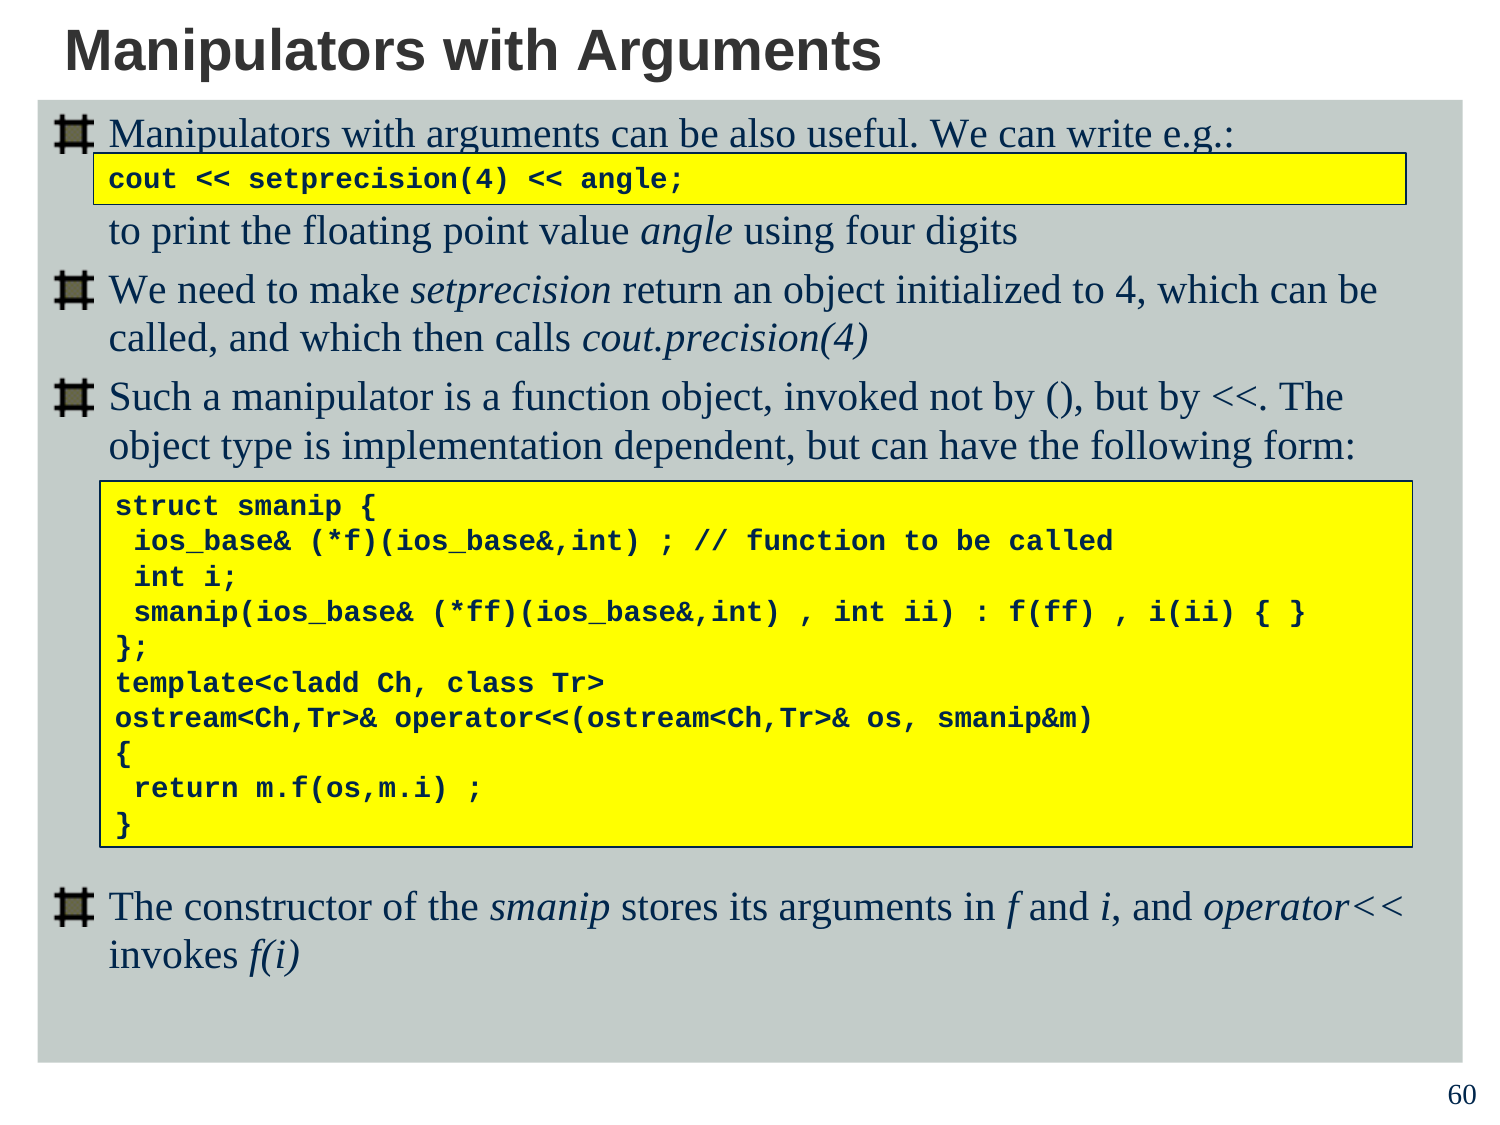

# Manipulators with Arguments
Manipulators with arguments can be also useful. We can write e.g.:
to print the floating point value angle using four digits
We need to make setprecision return an object initialized to 4, which can be called, and which then calls cout.precision(4)
Such a manipulator is a function object, invoked not by (), but by <<. The object type is implementation dependent, but can have the following form:
The constructor of the smanip stores its arguments in f and i, and operator<< invokes f(i)
cout << setprecision(4) << angle;
struct smanip {
	ios_base& (*f)(ios_base&,int) ; // function to be called
	int i;
	smanip(ios_base& (*ff)(ios_base&,int) , int ii) : f(ff) , i(ii) { }
};
template<cladd Ch, class Tr>
ostream<Ch,Tr>& operator<<(ostream<Ch,Tr>& os, smanip&m)
{
	return m.f(os,m.i) ;
}